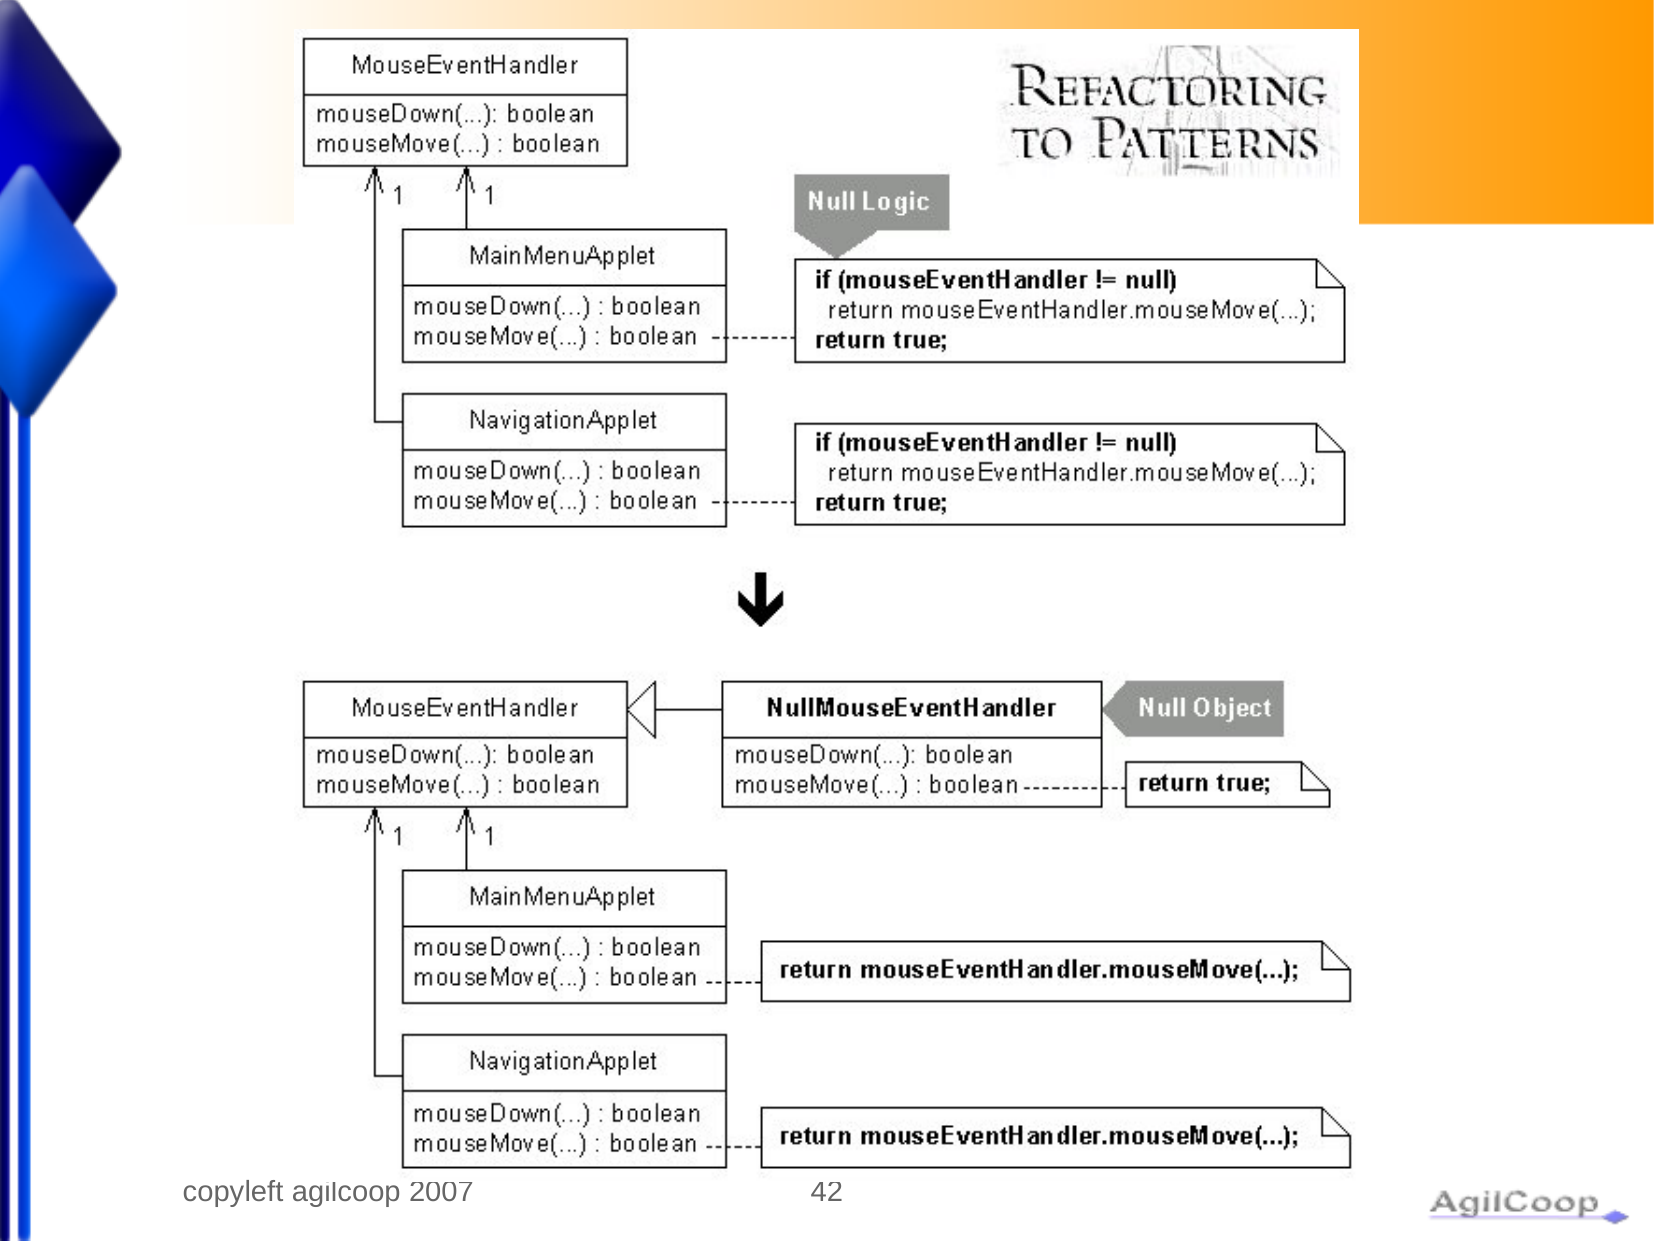

# Introduzir Objeto Nulo
copyleft agilcoop 2007
42